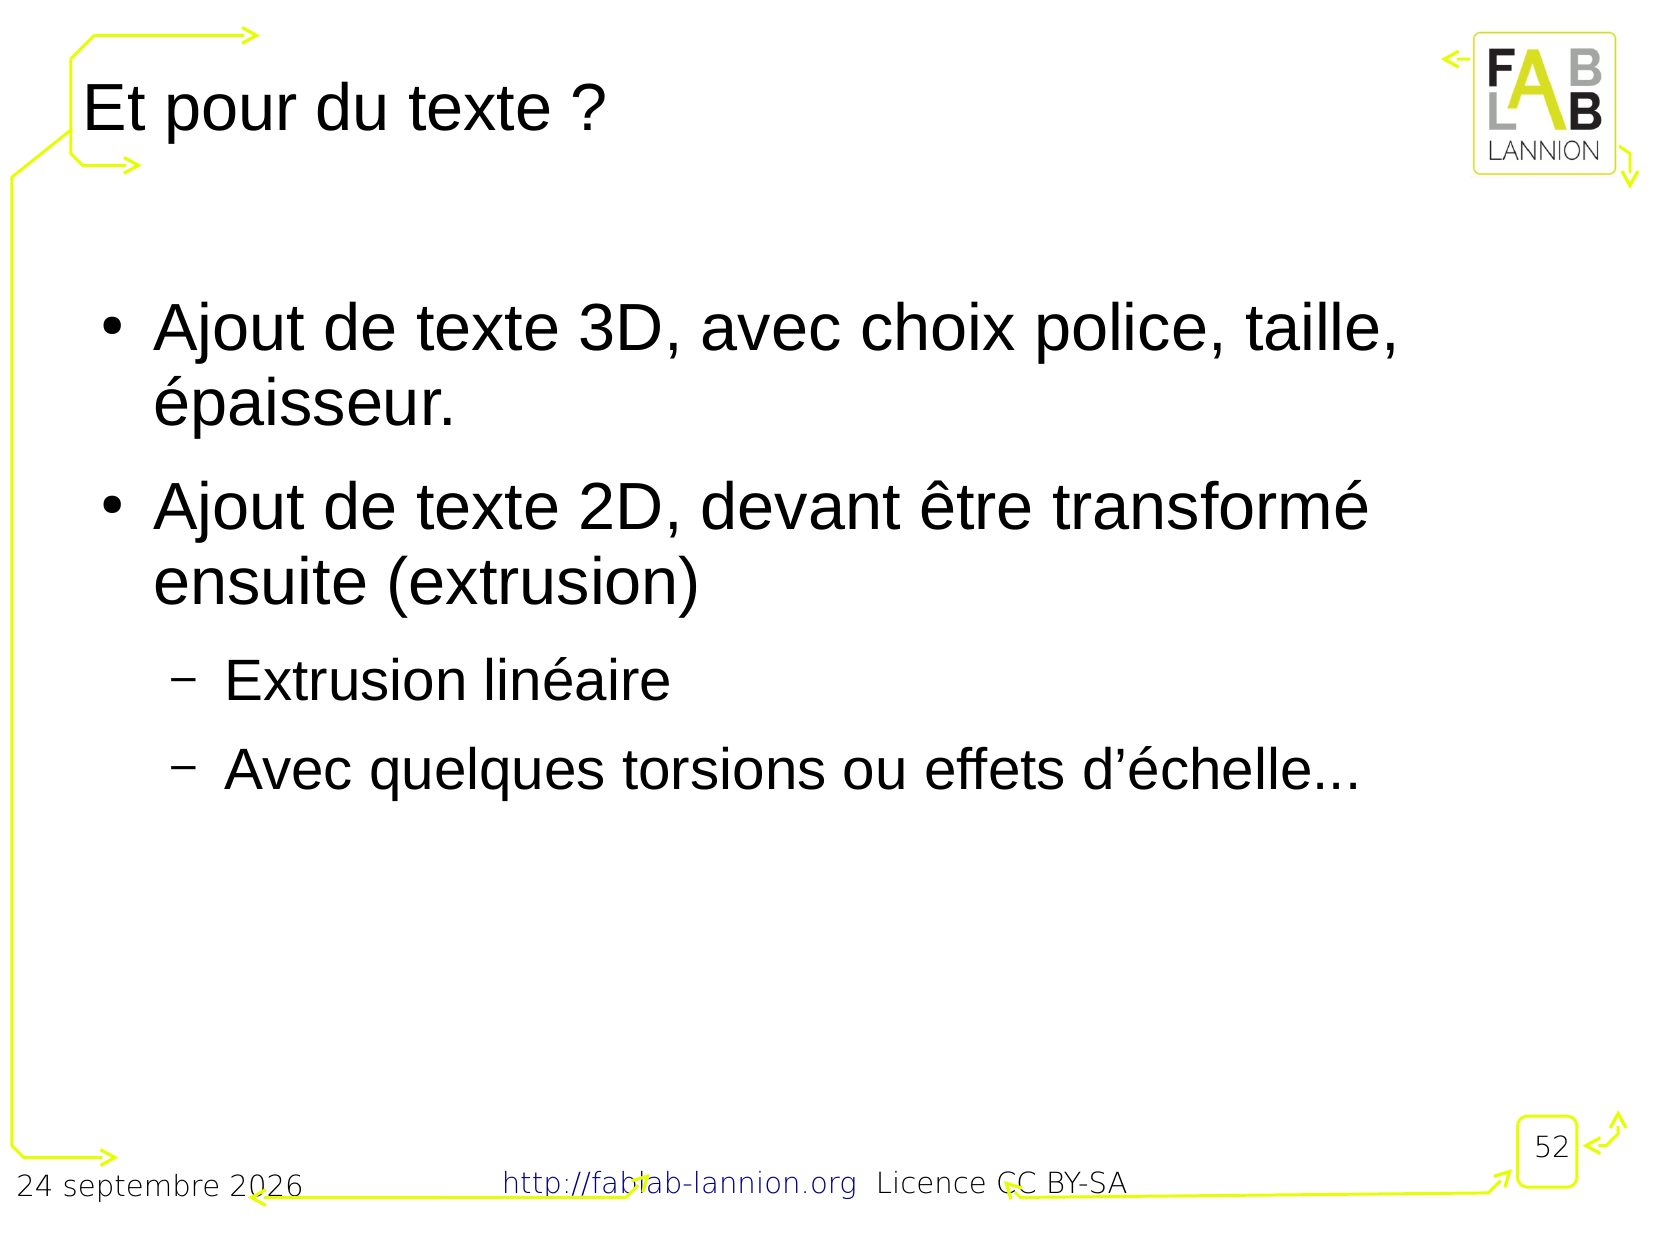

# Et pour du texte ?
Ajout de texte 3D, avec choix police, taille, épaisseur.
Ajout de texte 2D, devant être transformé ensuite (extrusion)
Extrusion linéaire
Avec quelques torsions ou effets d’échelle...
52